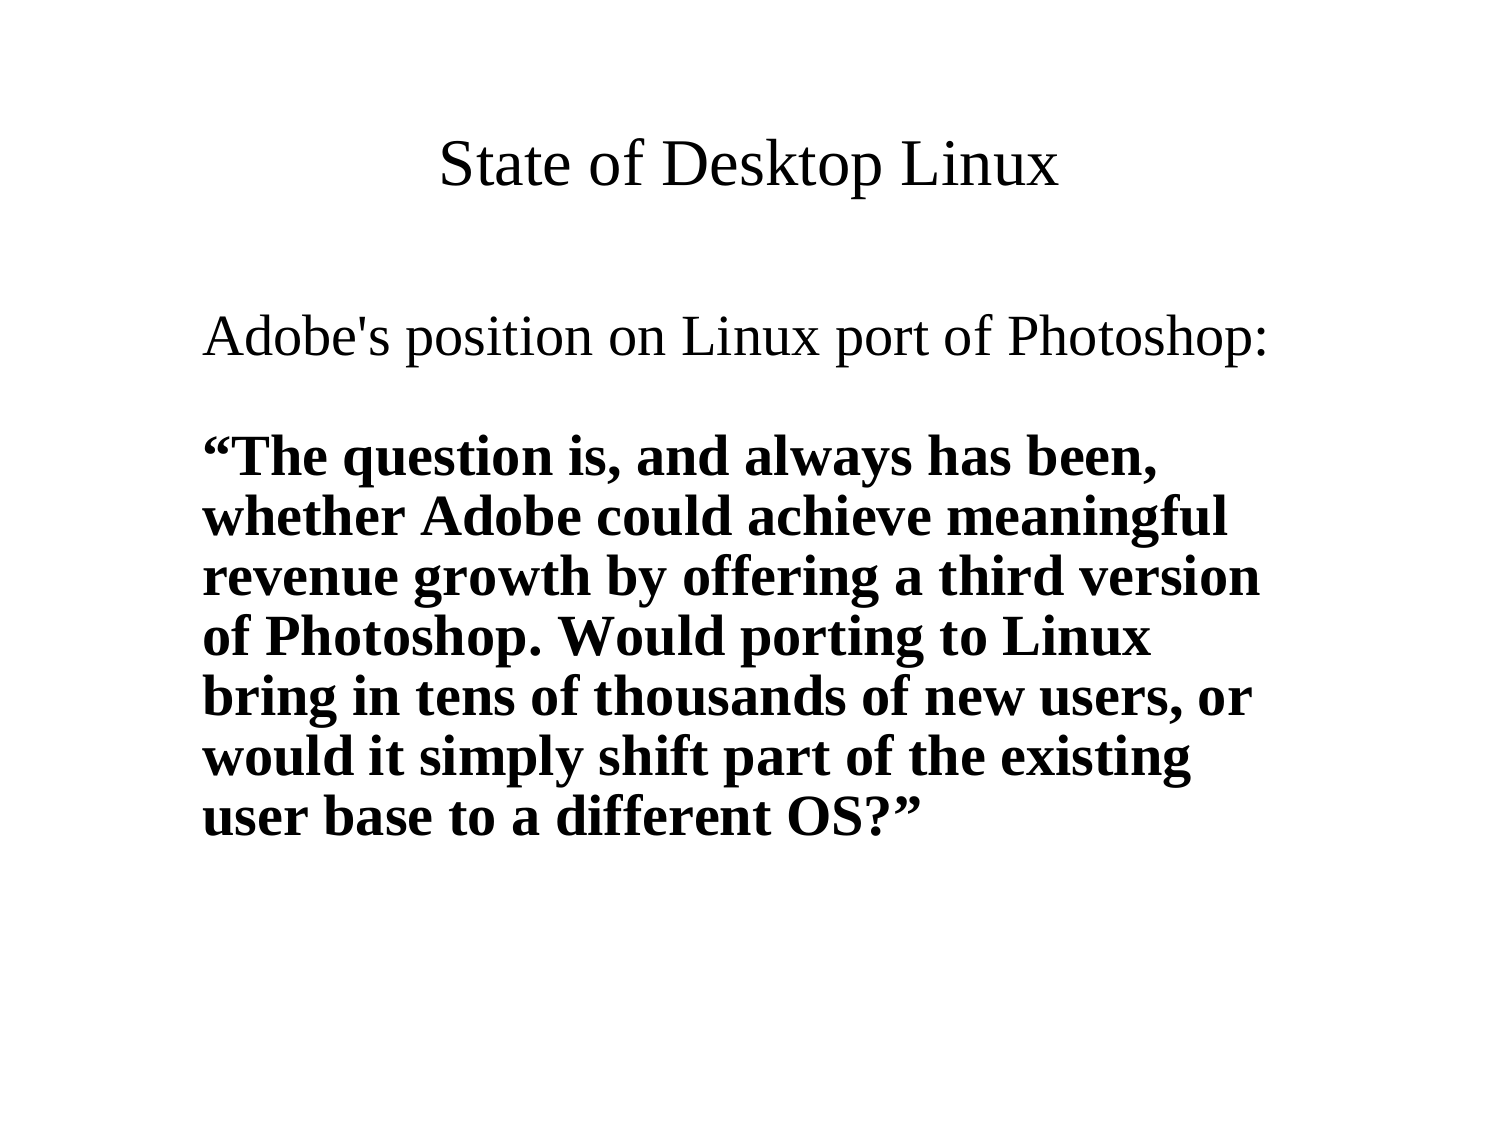

# State of Desktop Linux
Adobe's position on Linux port of Photoshop:
“The question is, and always has been, whether Adobe could achieve meaningful revenue growth by offering a third version of Photoshop. Would porting to Linux bring in tens of thousands of new users, or would it simply shift part of the existing user base to a different OS?”